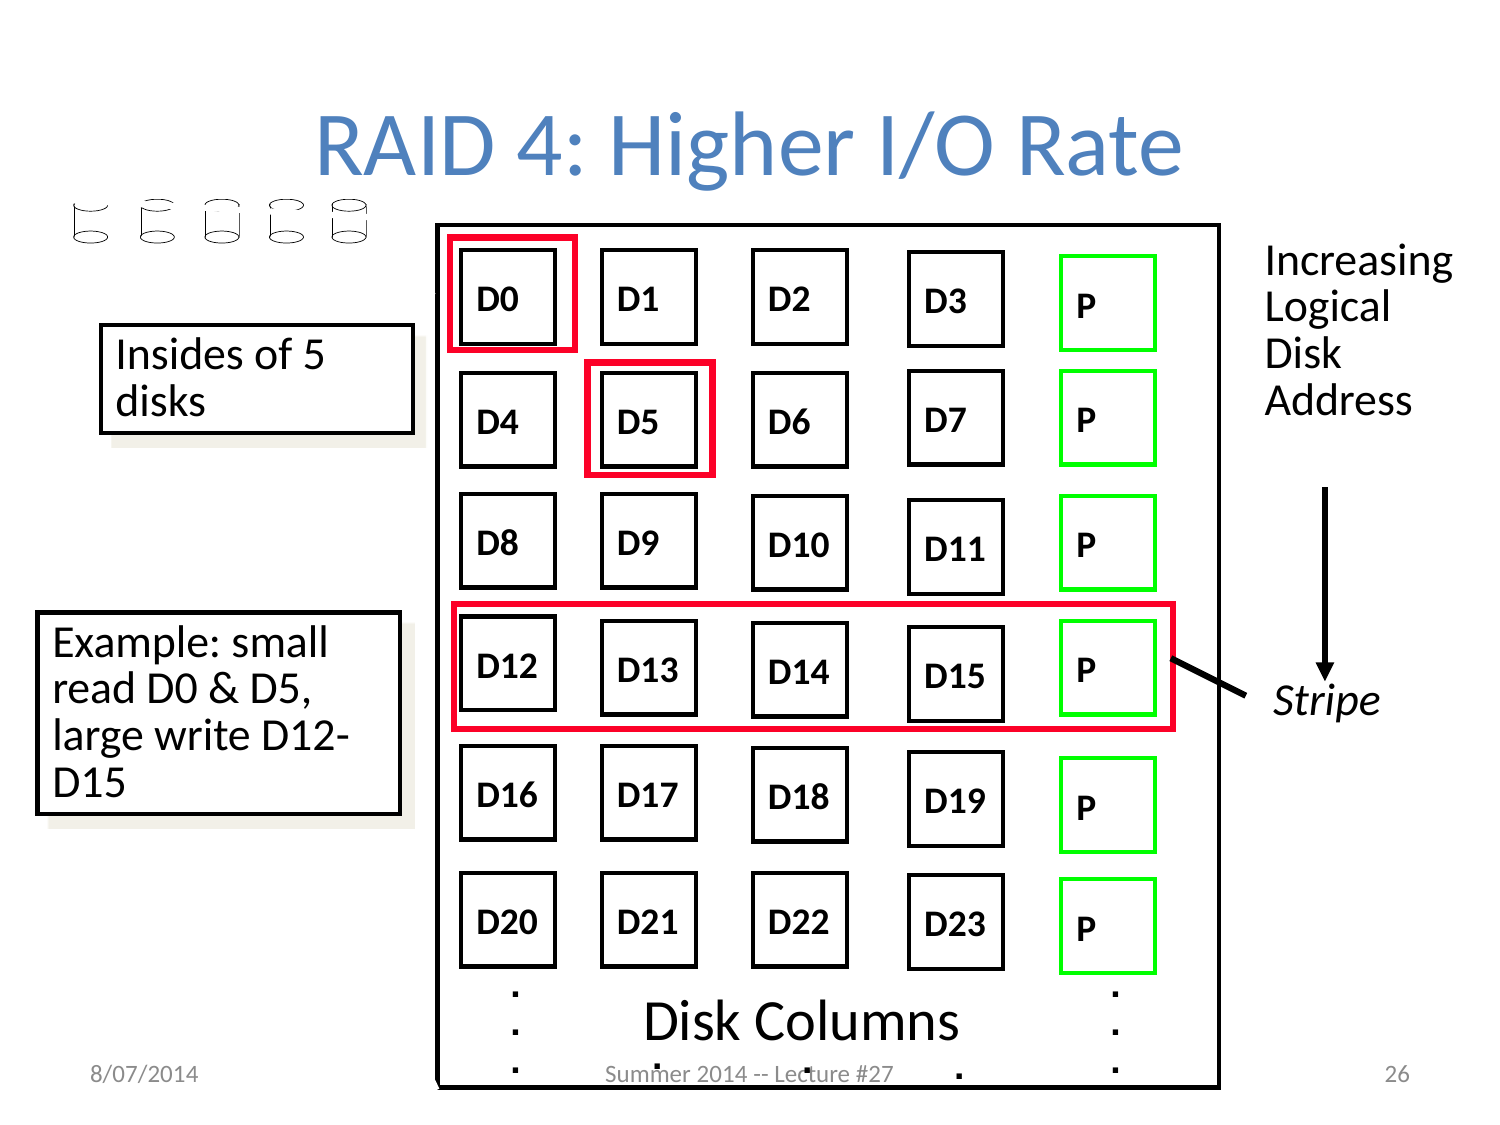

# RAID 4: Higher I/O Rate
Increasing
Logical
Disk
Address
D0
D1
D2
D3
P
Insides of 5 disks
D7
P
D4
D5
D6
D8
D9
D10
P
D11
Stripe
Example: small read D0 & D5, large write D12-D15
D12
D13
P
D14
D15
D16
D17
D18
D19
P
D20
D21
D22
D23
P
.
.
.
.
.
.
.
.
.
.
.
.
.
.
.
Disk Columns
8/07/2014
Summer 2014 -- Lecture #27